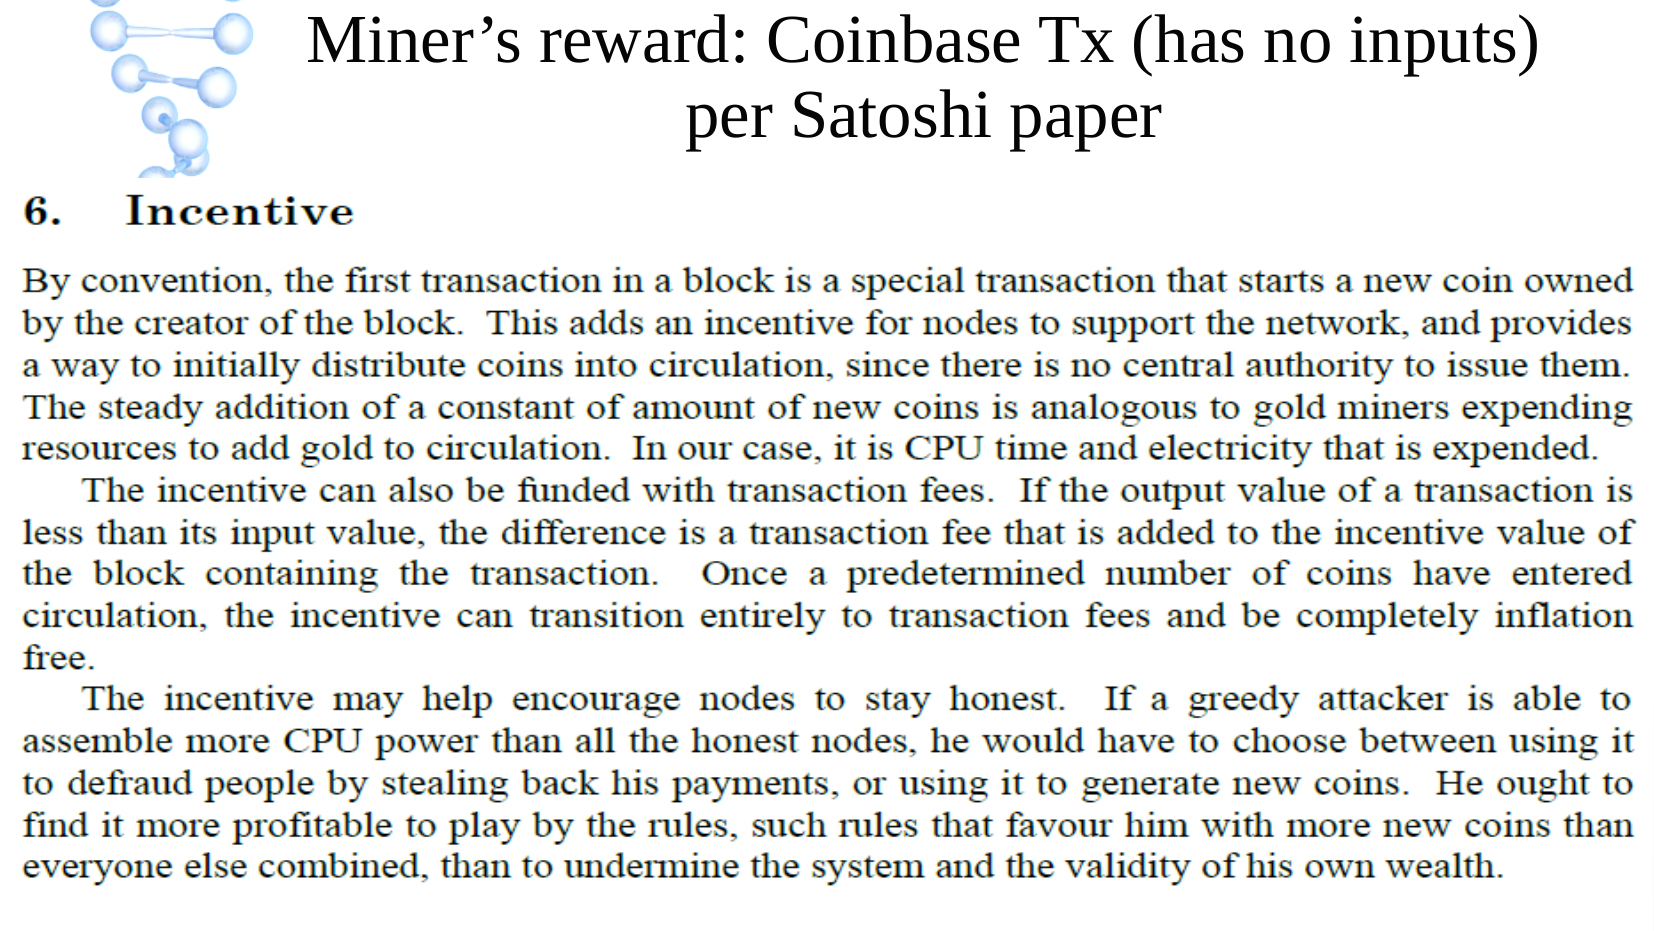

# Miner’s reward: Coinbase Tx (has no inputs) per Satoshi paper
46